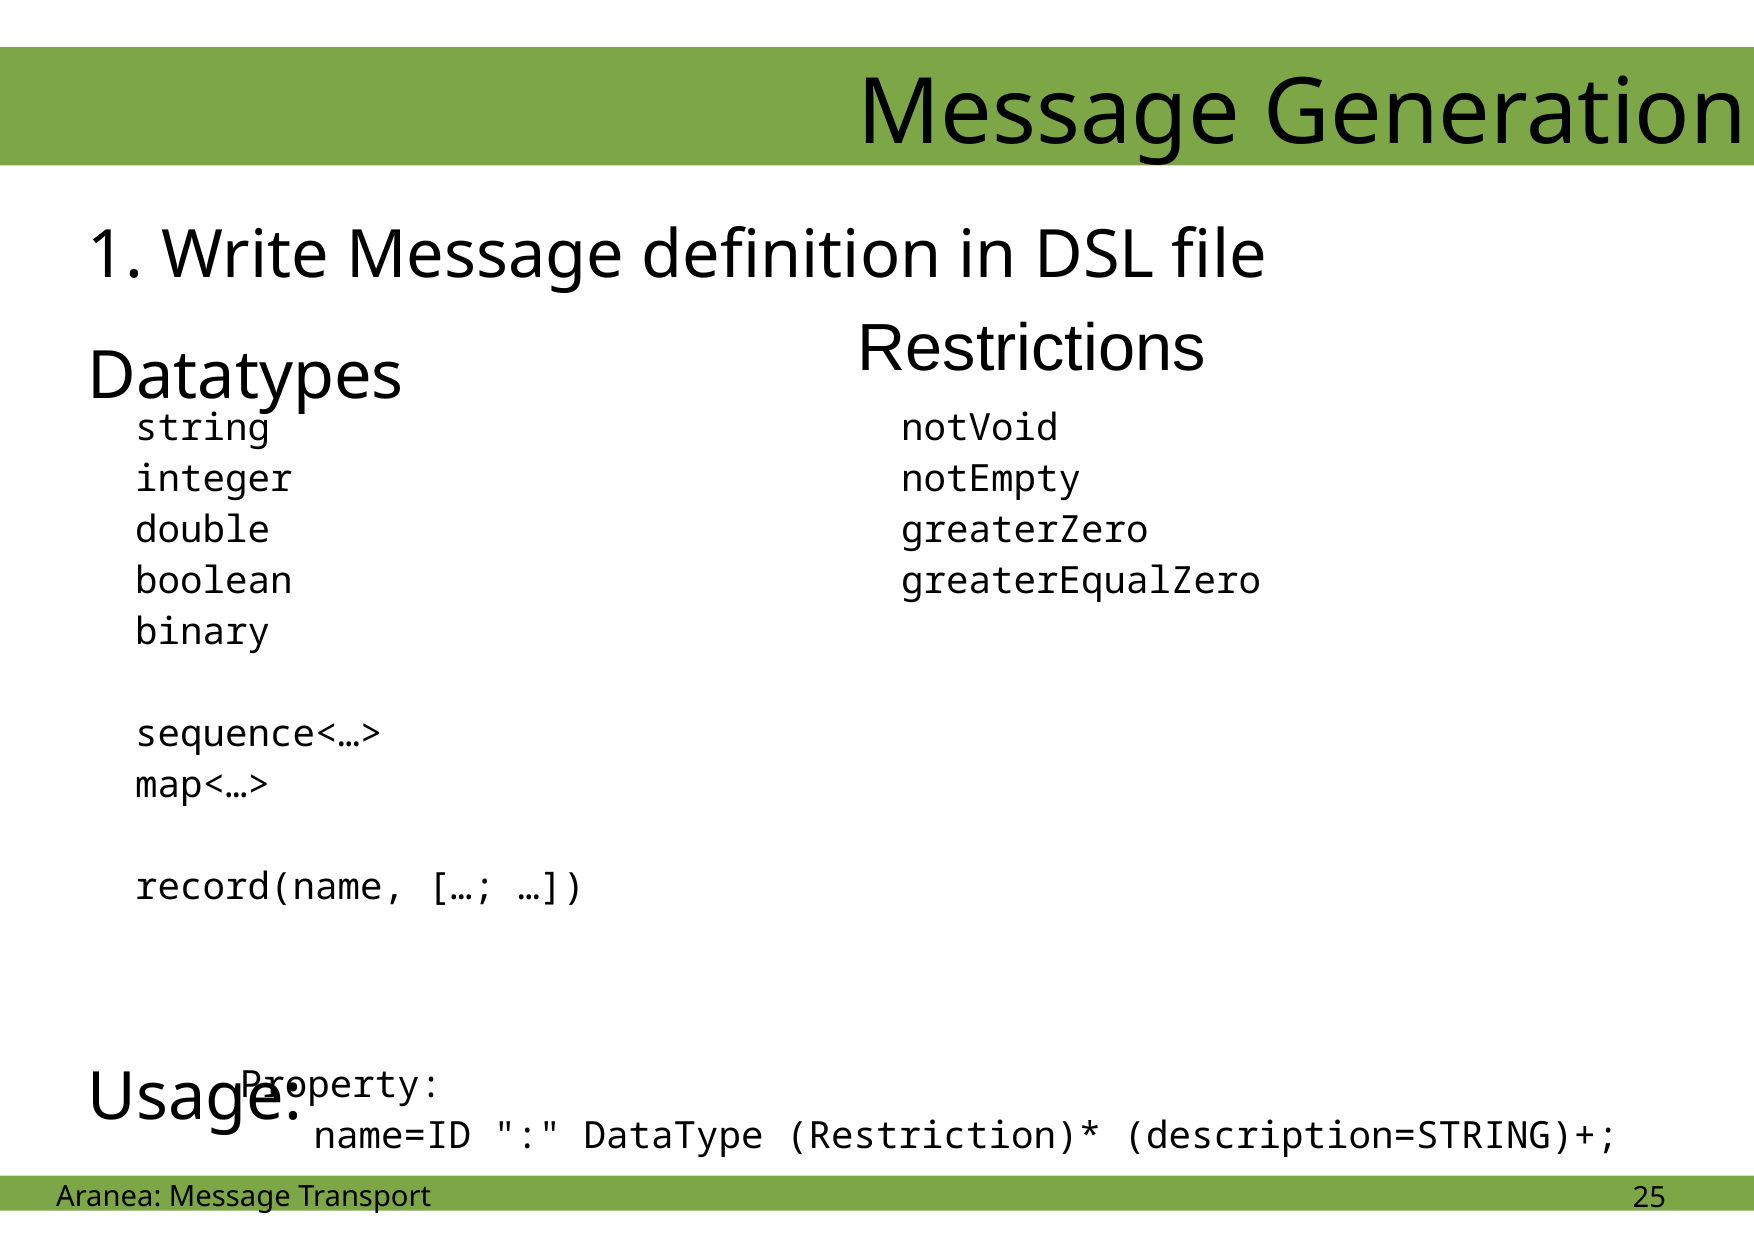

# Message Generation
1. Write Message definition in DSL file
Datatypes
Usage:
Restrictions
string
integer
double
boolean
binary
sequence<…>
map<…>
record(name, […; …])
notVoid
notEmpty
greaterZero
greaterEqualZero
Property:
	name=ID ":" DataType (Restriction)* (description=STRING)+;
25